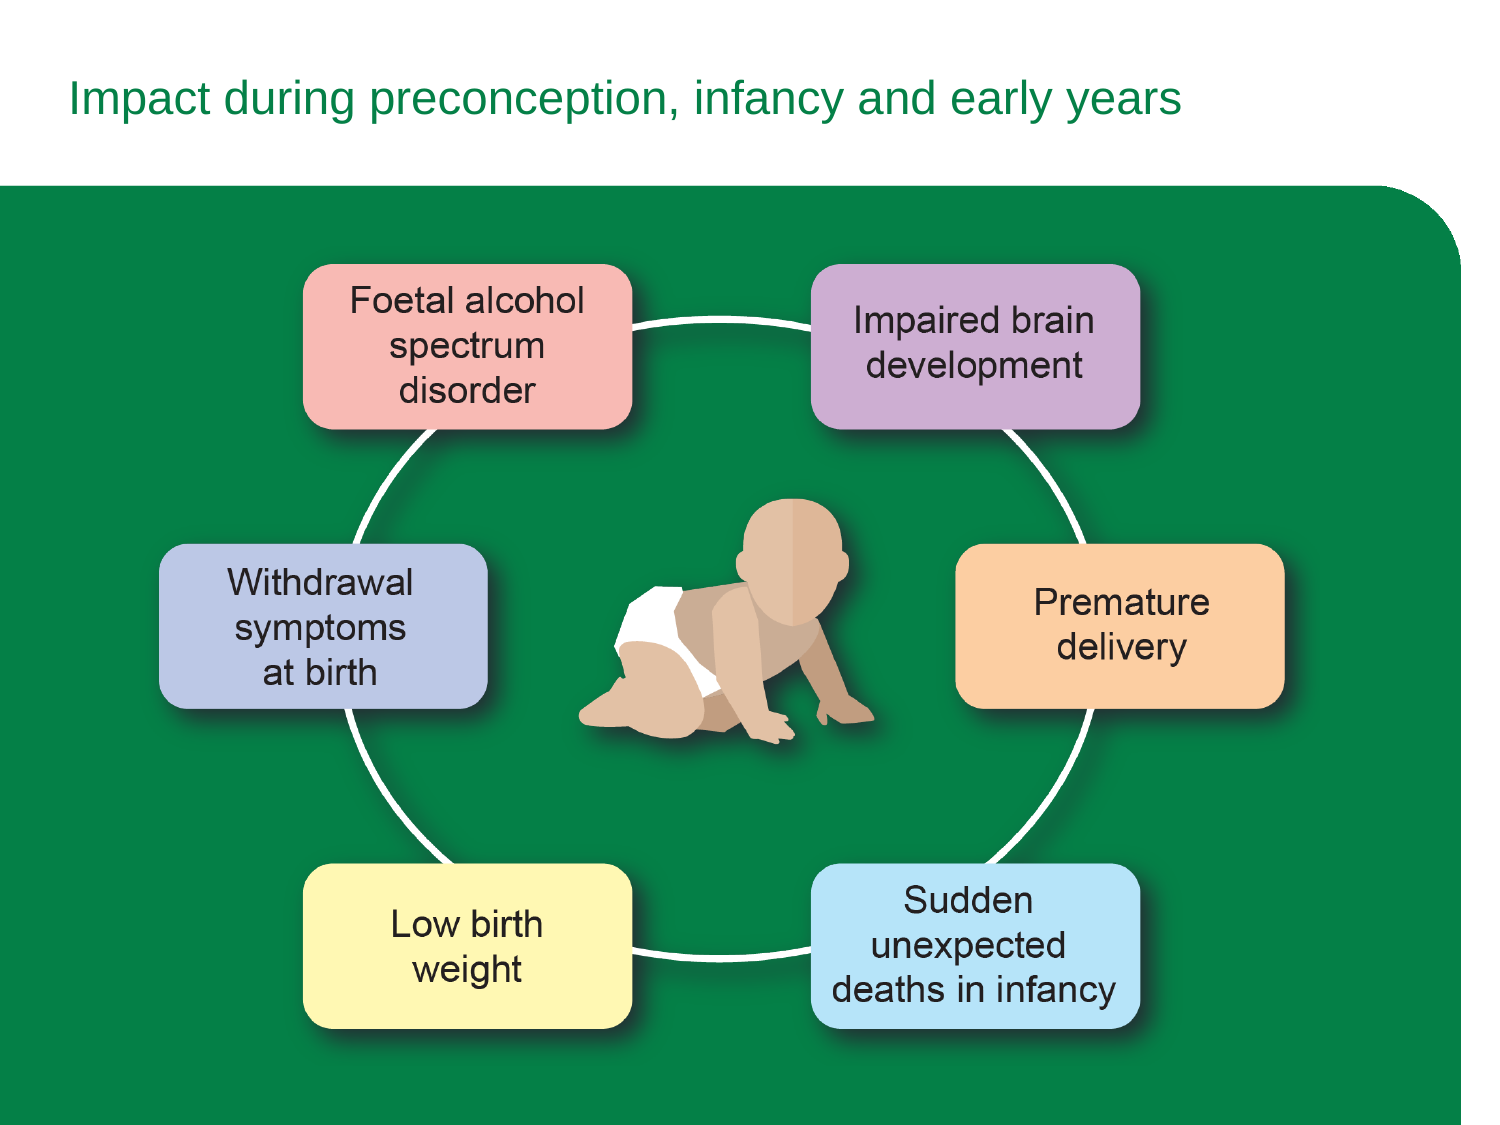

Impact during preconception, infancy and early years
#